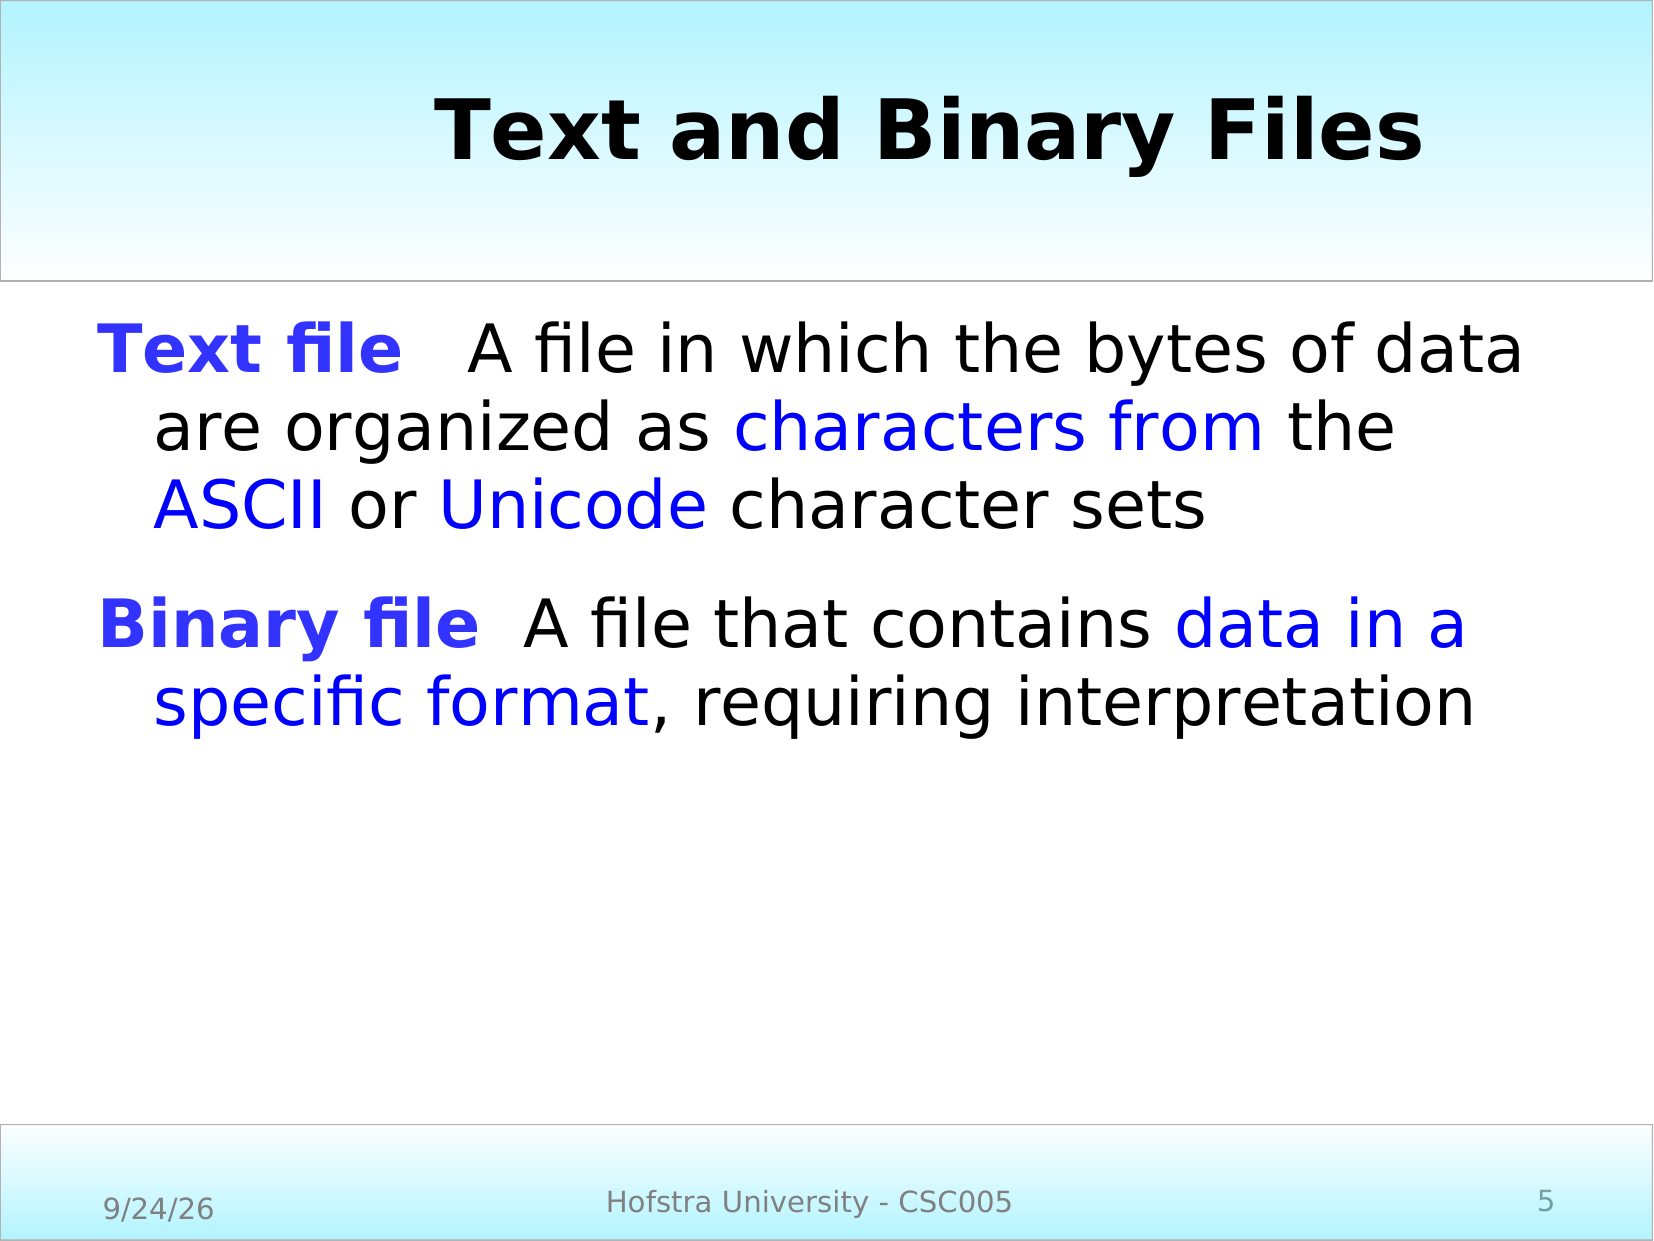

# Text and Binary Files
Text file A file in which the bytes of data are organized as characters from the ASCII or Unicode character sets
Binary file A file that contains data in a specific format, requiring interpretation
5
Hofstra University - CSC005